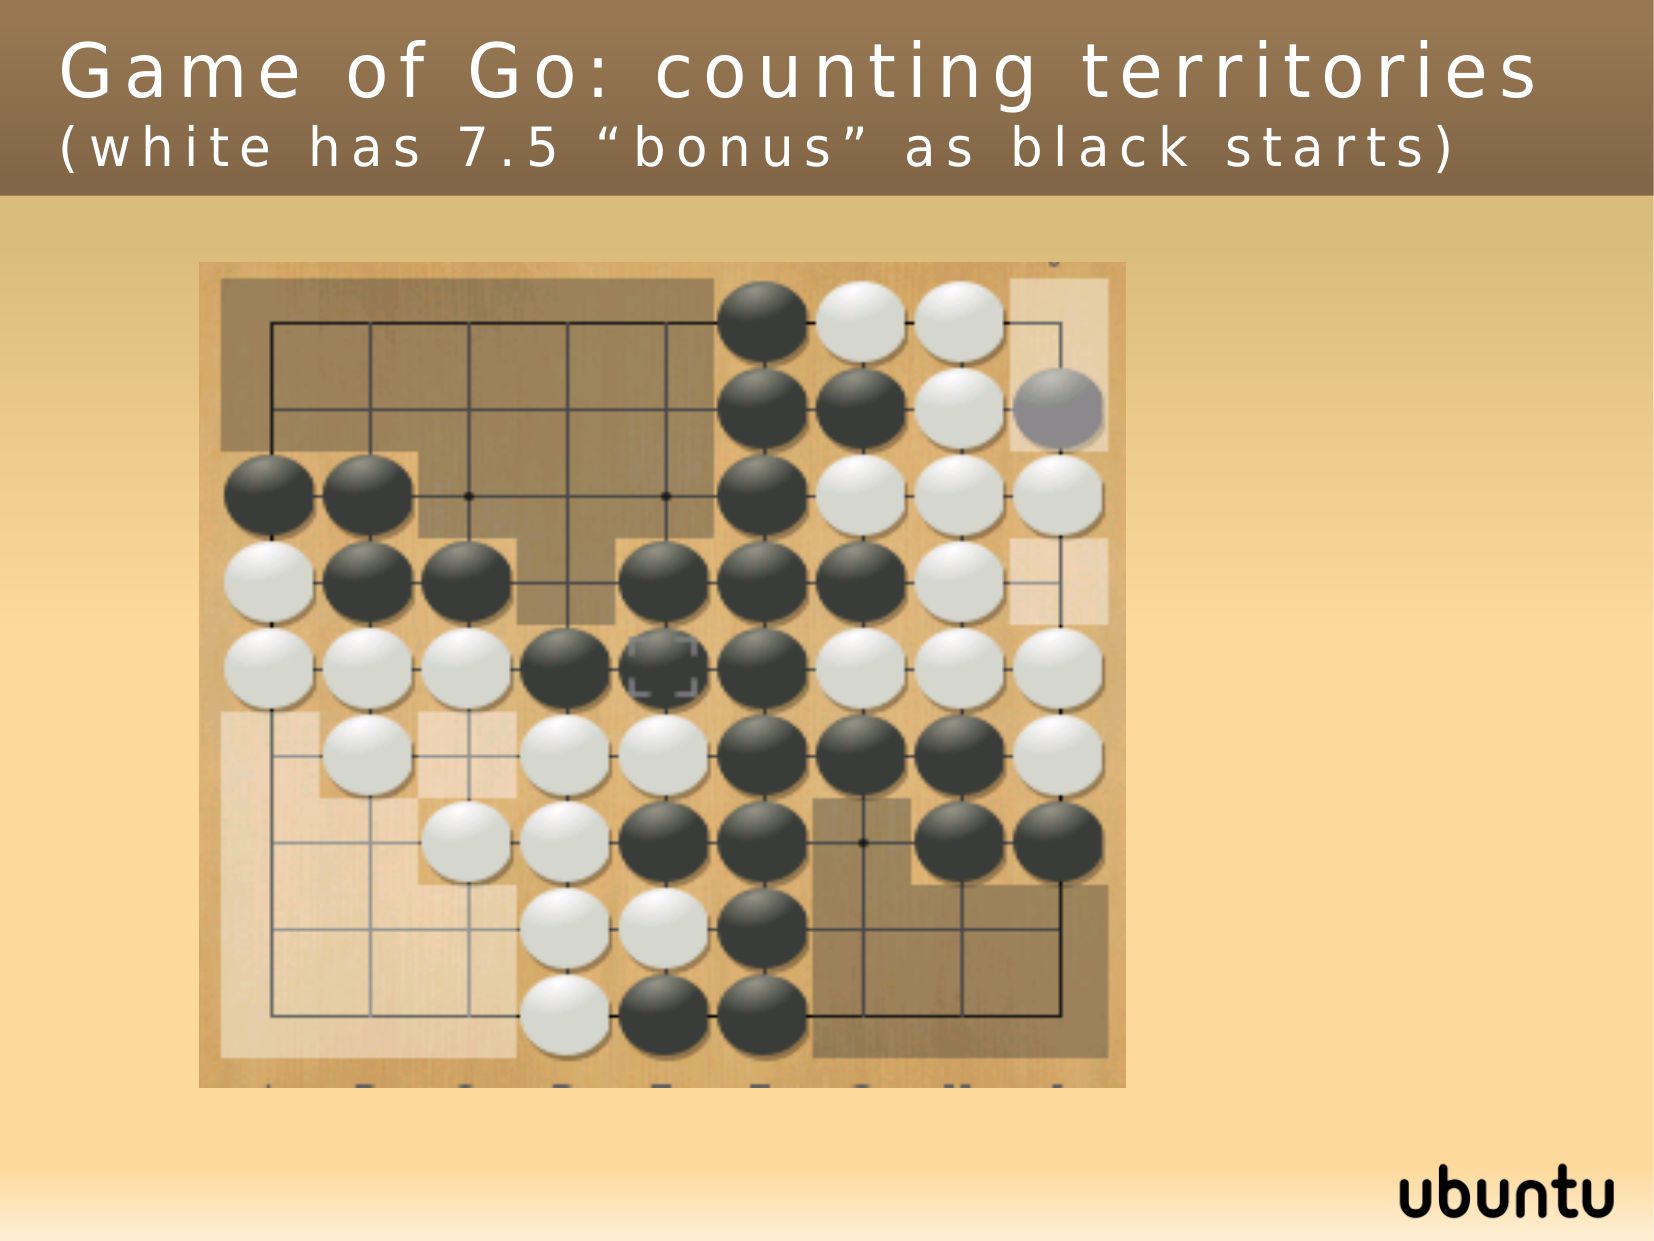

# Game of Go: counting territories (white has 7.5 “bonus” as black starts)